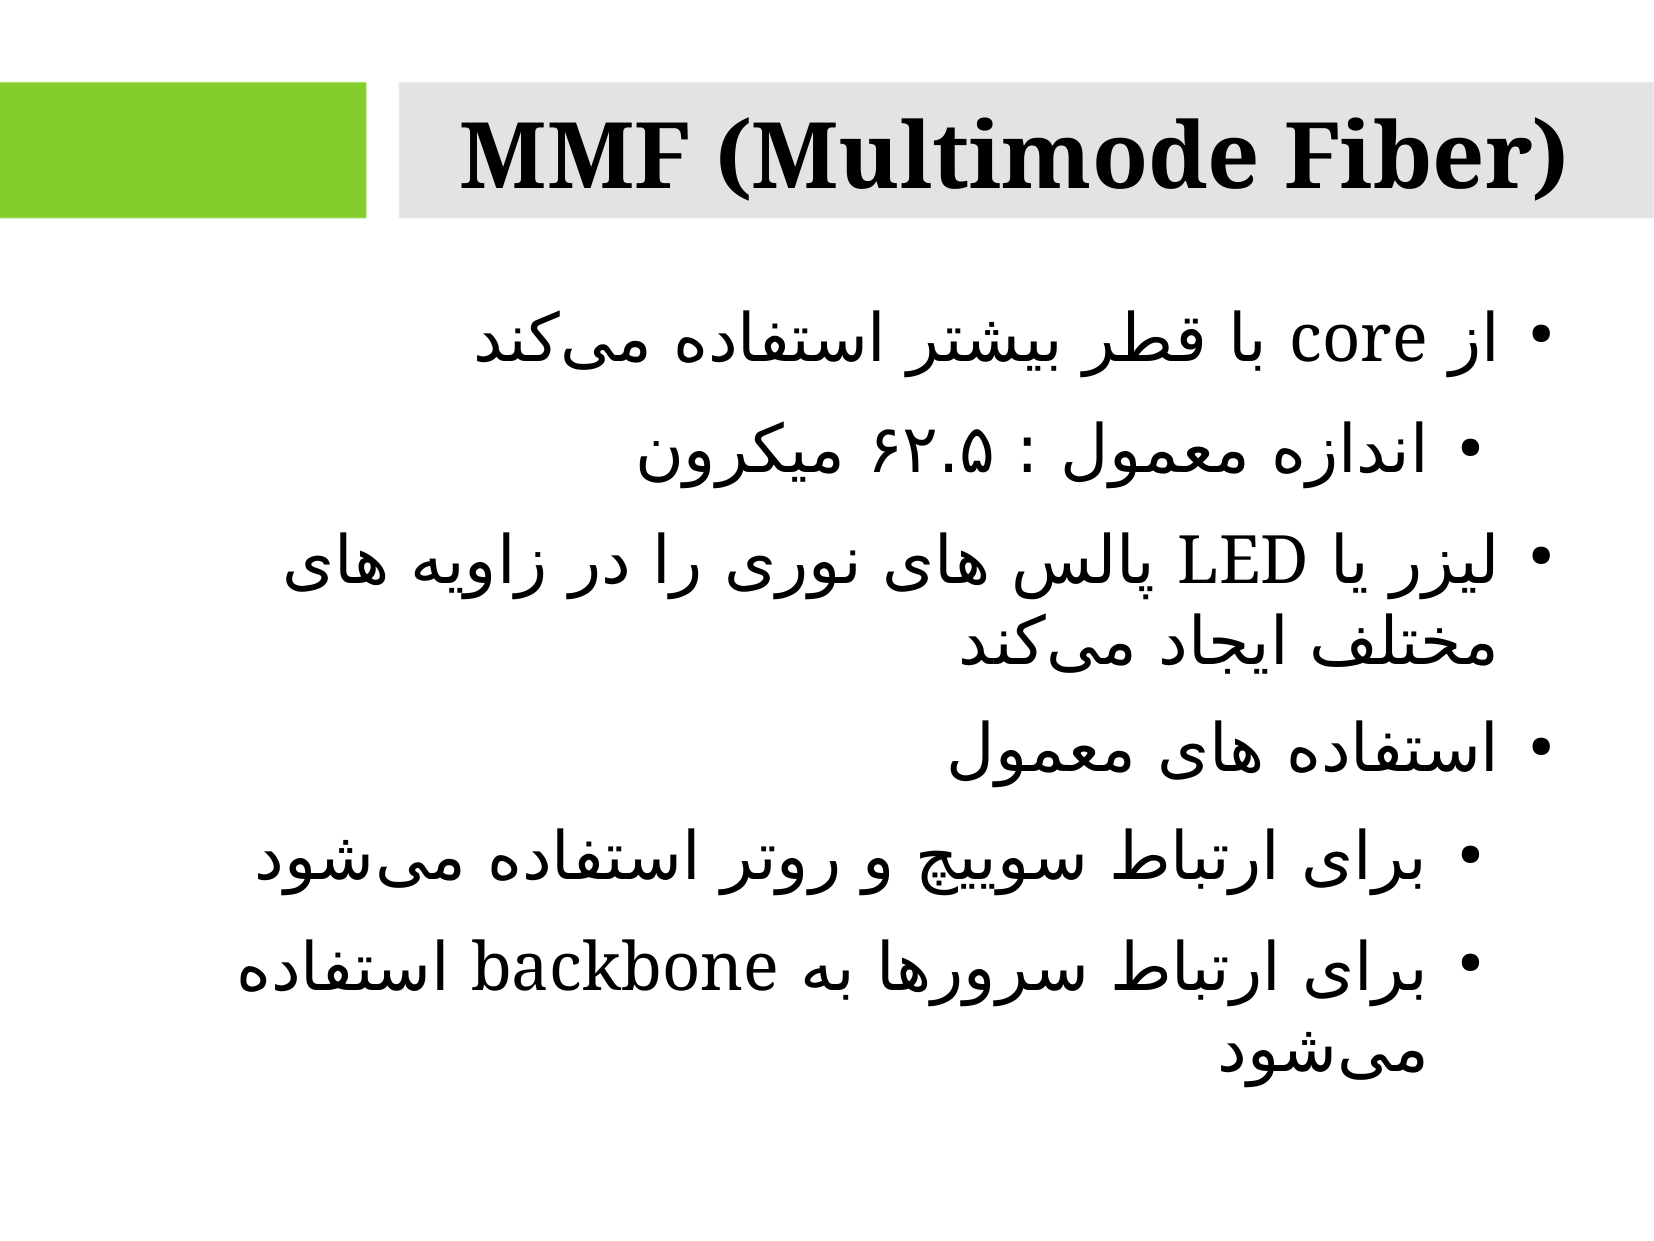

# MMF (Multimode Fiber)
از core با قطر بیشتر استفاده می‌کند
اندازه معمول : ۶۲.۵ میکرون
لیزر یا LED پالس های نوری را در زاویه های مختلف ایجاد می‌کند
استفاده های معمول
برای ارتباط سوییچ و روتر استفاده می‌شود
برای ارتباط سرورها به backbone استفاده می‌شود